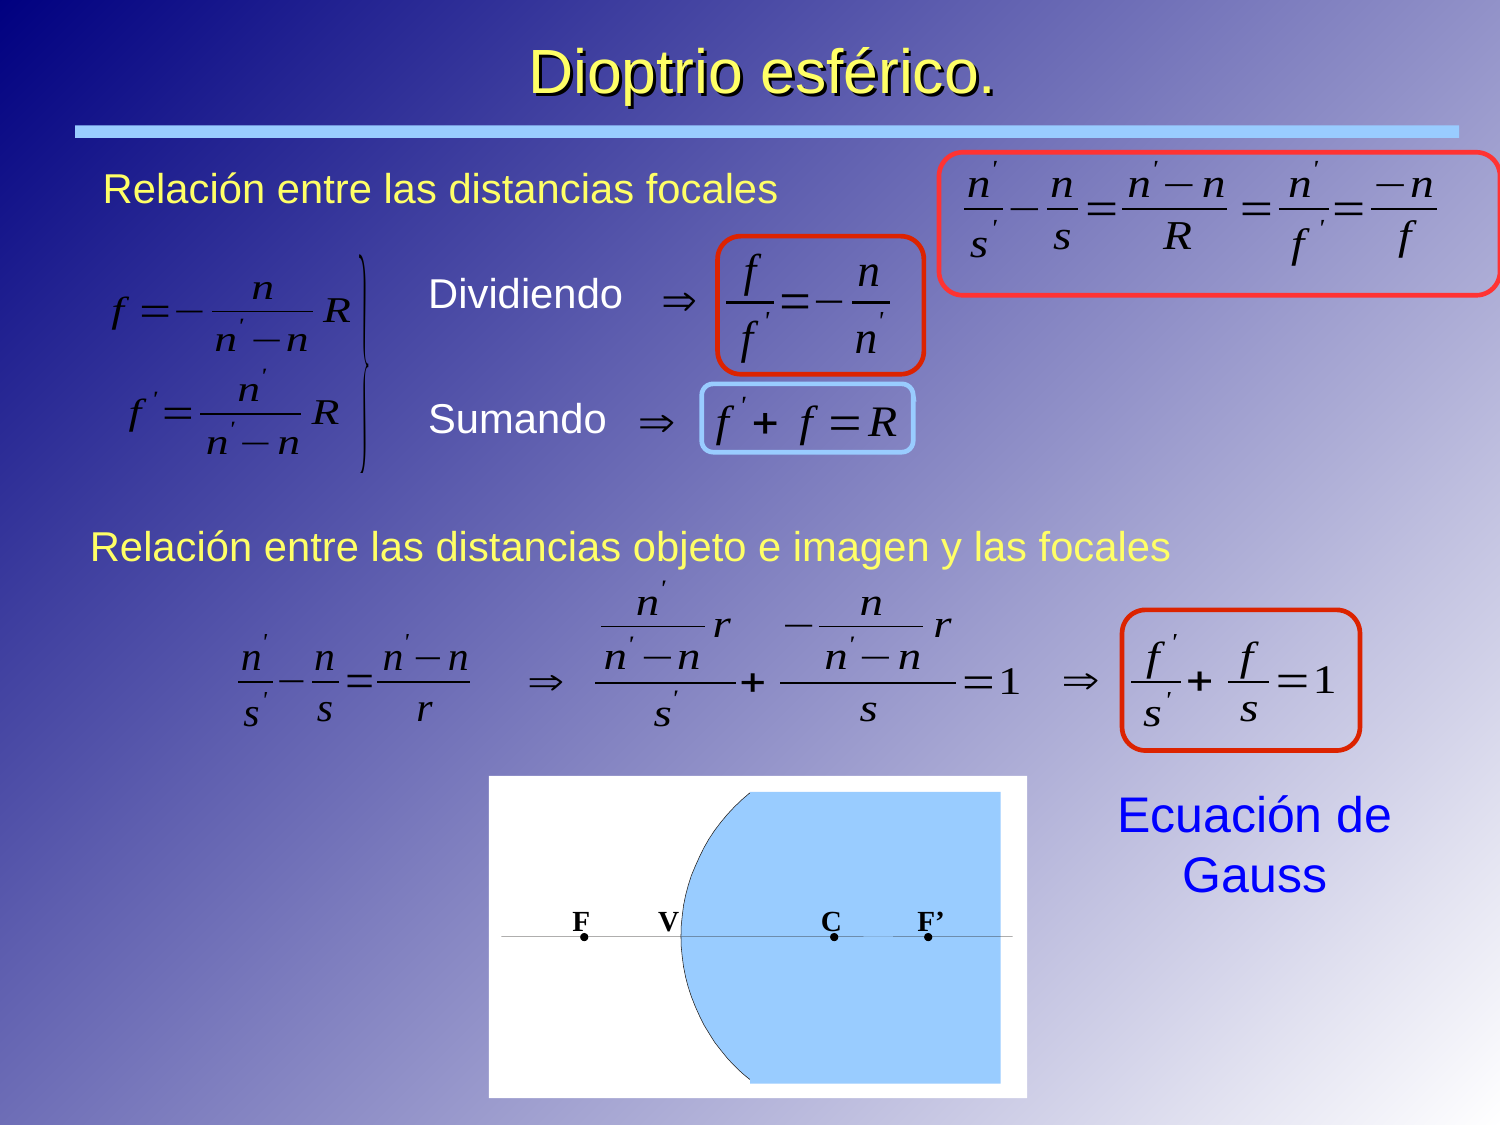

Dioptrio esférico.
Relación entre las distancias focales
Dividiendo
Sumando
Relación entre las distancias objeto e imagen y las focales
F
F’
V
C
Ecuación de Gauss